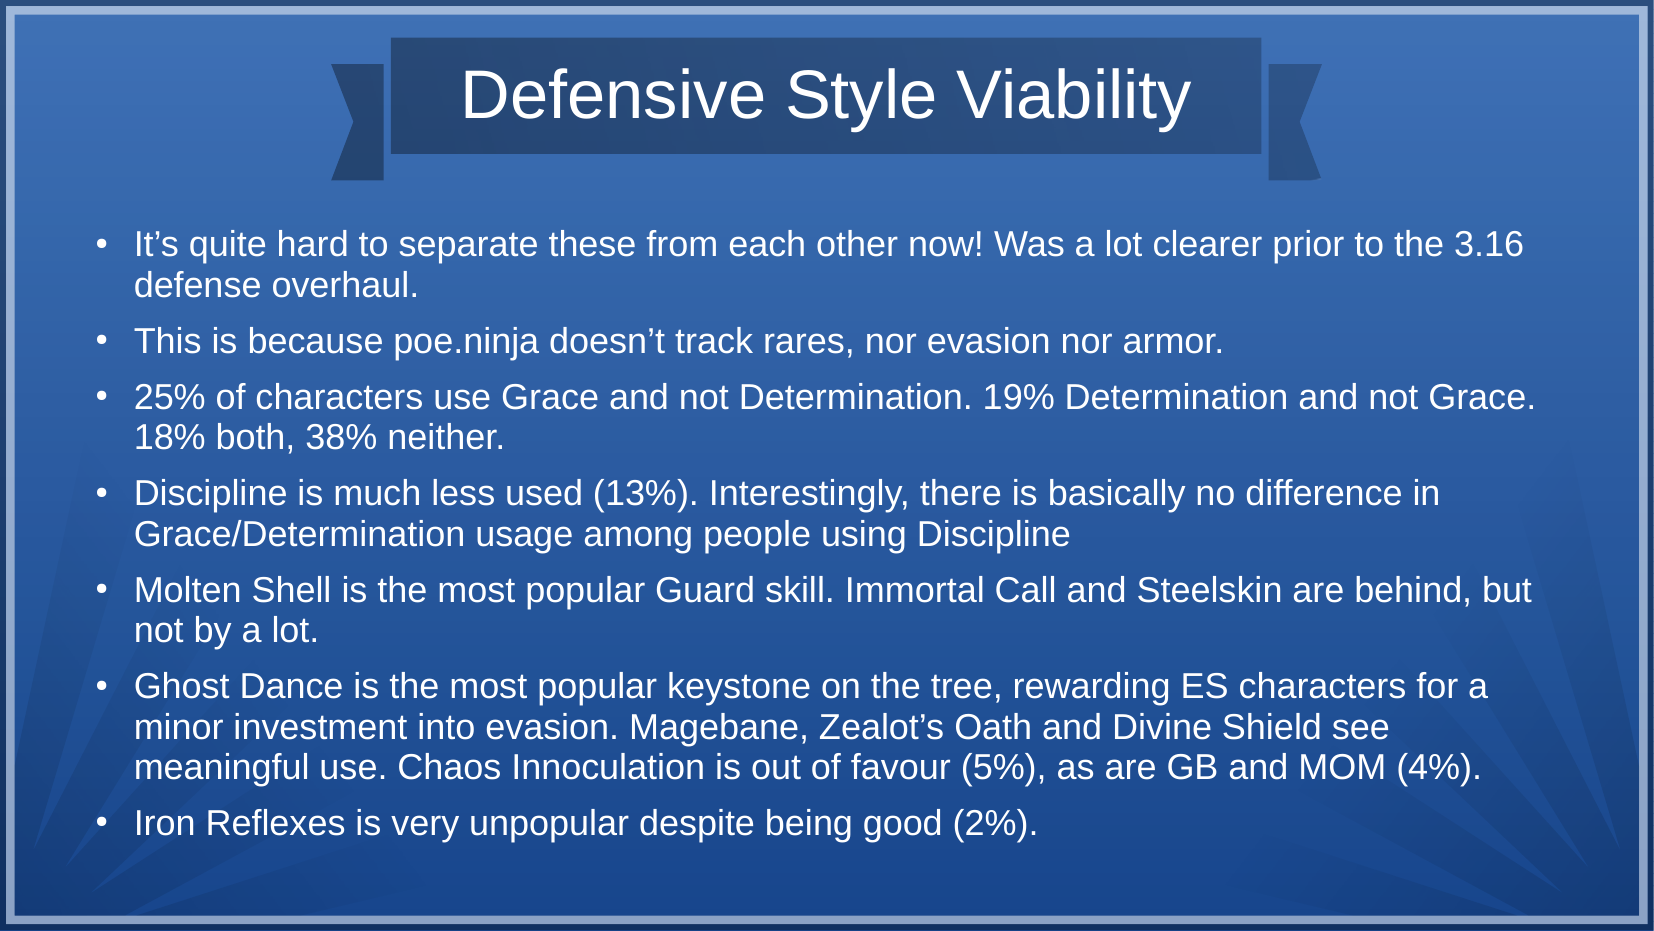

# Defensive Style Viability
It’s quite hard to separate these from each other now! Was a lot clearer prior to the 3.16 defense overhaul.
This is because poe.ninja doesn’t track rares, nor evasion nor armor.
25% of characters use Grace and not Determination. 19% Determination and not Grace. 18% both, 38% neither.
Discipline is much less used (13%). Interestingly, there is basically no difference in Grace/Determination usage among people using Discipline
Molten Shell is the most popular Guard skill. Immortal Call and Steelskin are behind, but not by a lot.
Ghost Dance is the most popular keystone on the tree, rewarding ES characters for a minor investment into evasion. Magebane, Zealot’s Oath and Divine Shield see meaningful use. Chaos Innoculation is out of favour (5%), as are GB and MOM (4%).
Iron Reflexes is very unpopular despite being good (2%).